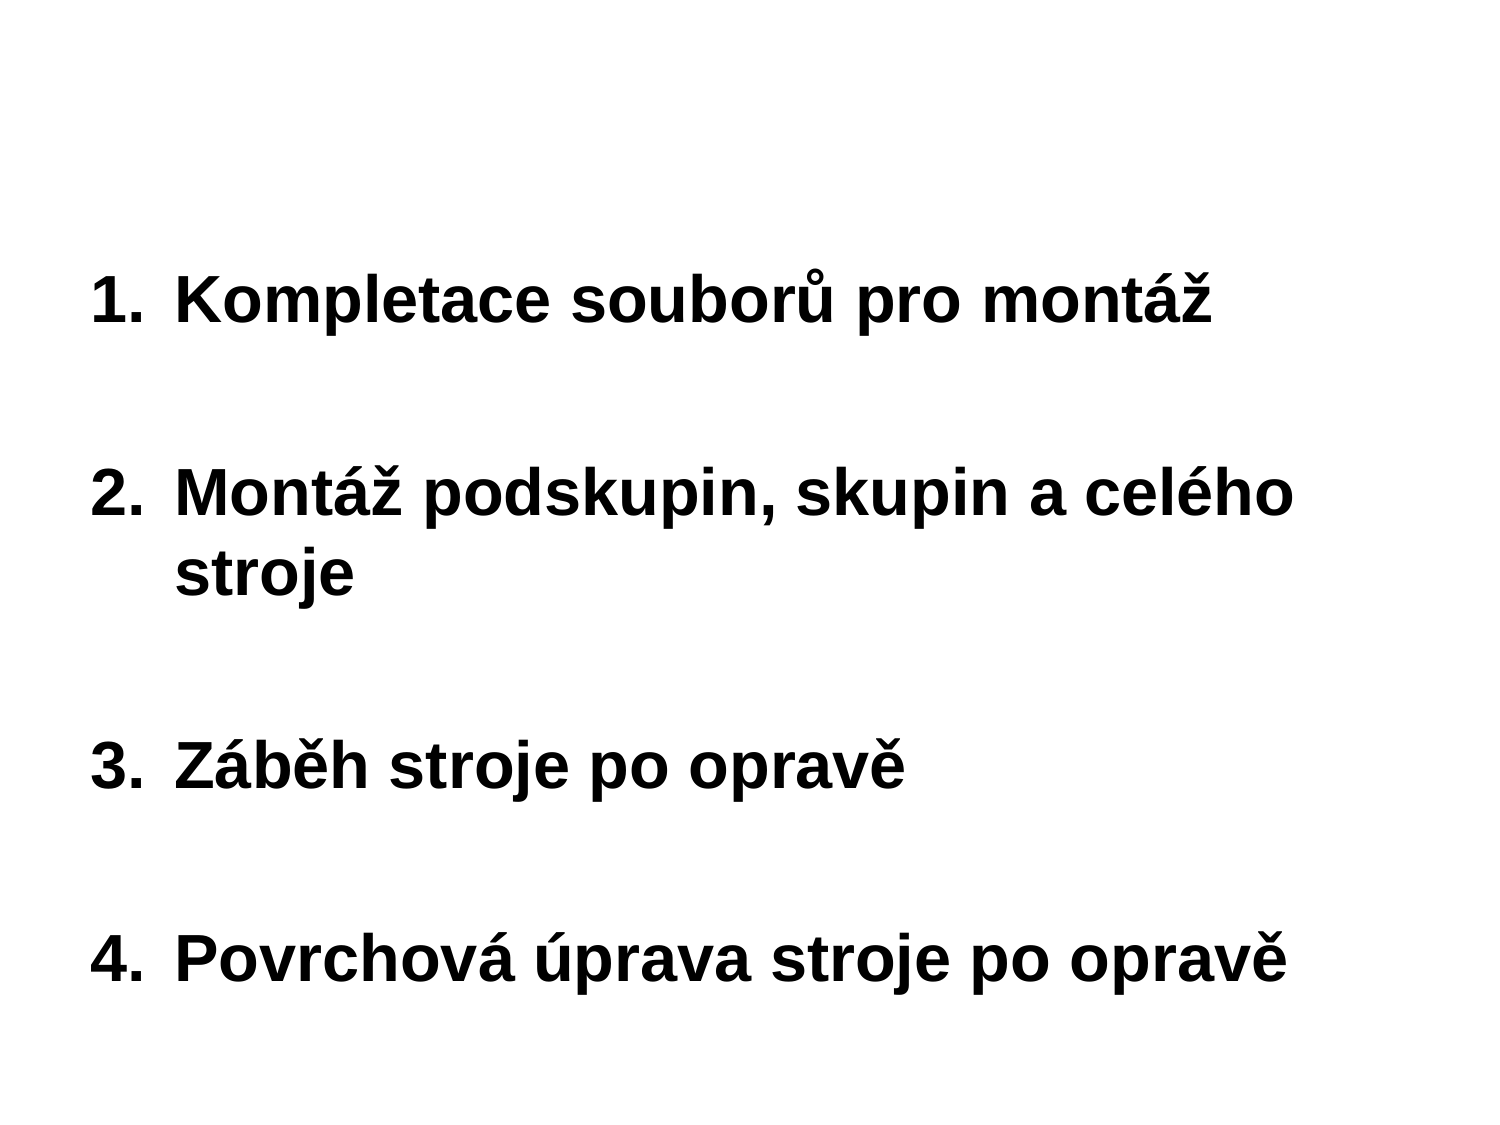

# Kompletace souborů pro montáž
Montáž podskupin, skupin a celého stroje
Záběh stroje po opravě
Povrchová úprava stroje po opravě